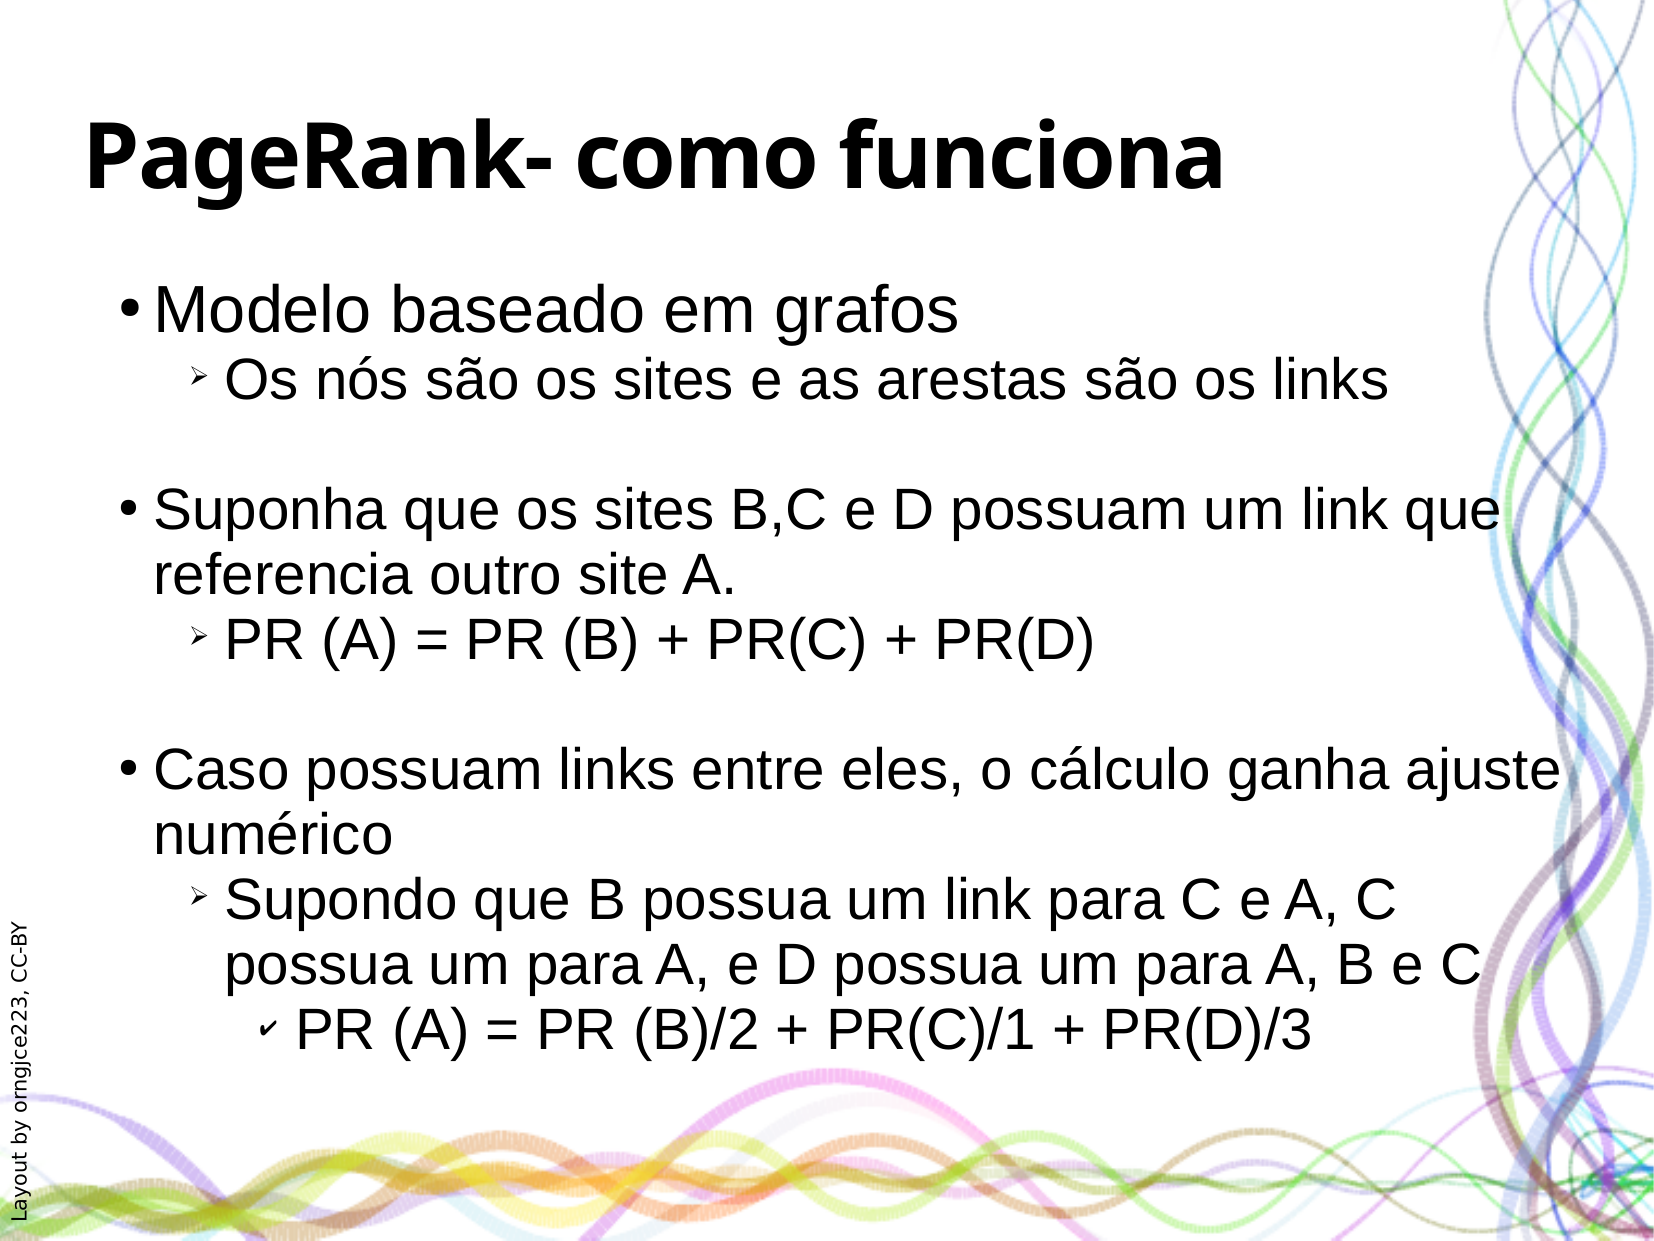

# PageRank- como funciona
Modelo baseado em grafos
Os nós são os sites e as arestas são os links
Suponha que os sites B,C e D possuam um link que referencia outro site A.
PR (A) = PR (B) + PR(C) + PR(D)
Caso possuam links entre eles, o cálculo ganha ajuste numérico
Supondo que B possua um link para C e A, C possua um para A, e D possua um para A, B e C
PR (A) = PR (B)/2 + PR(C)/1 + PR(D)/3